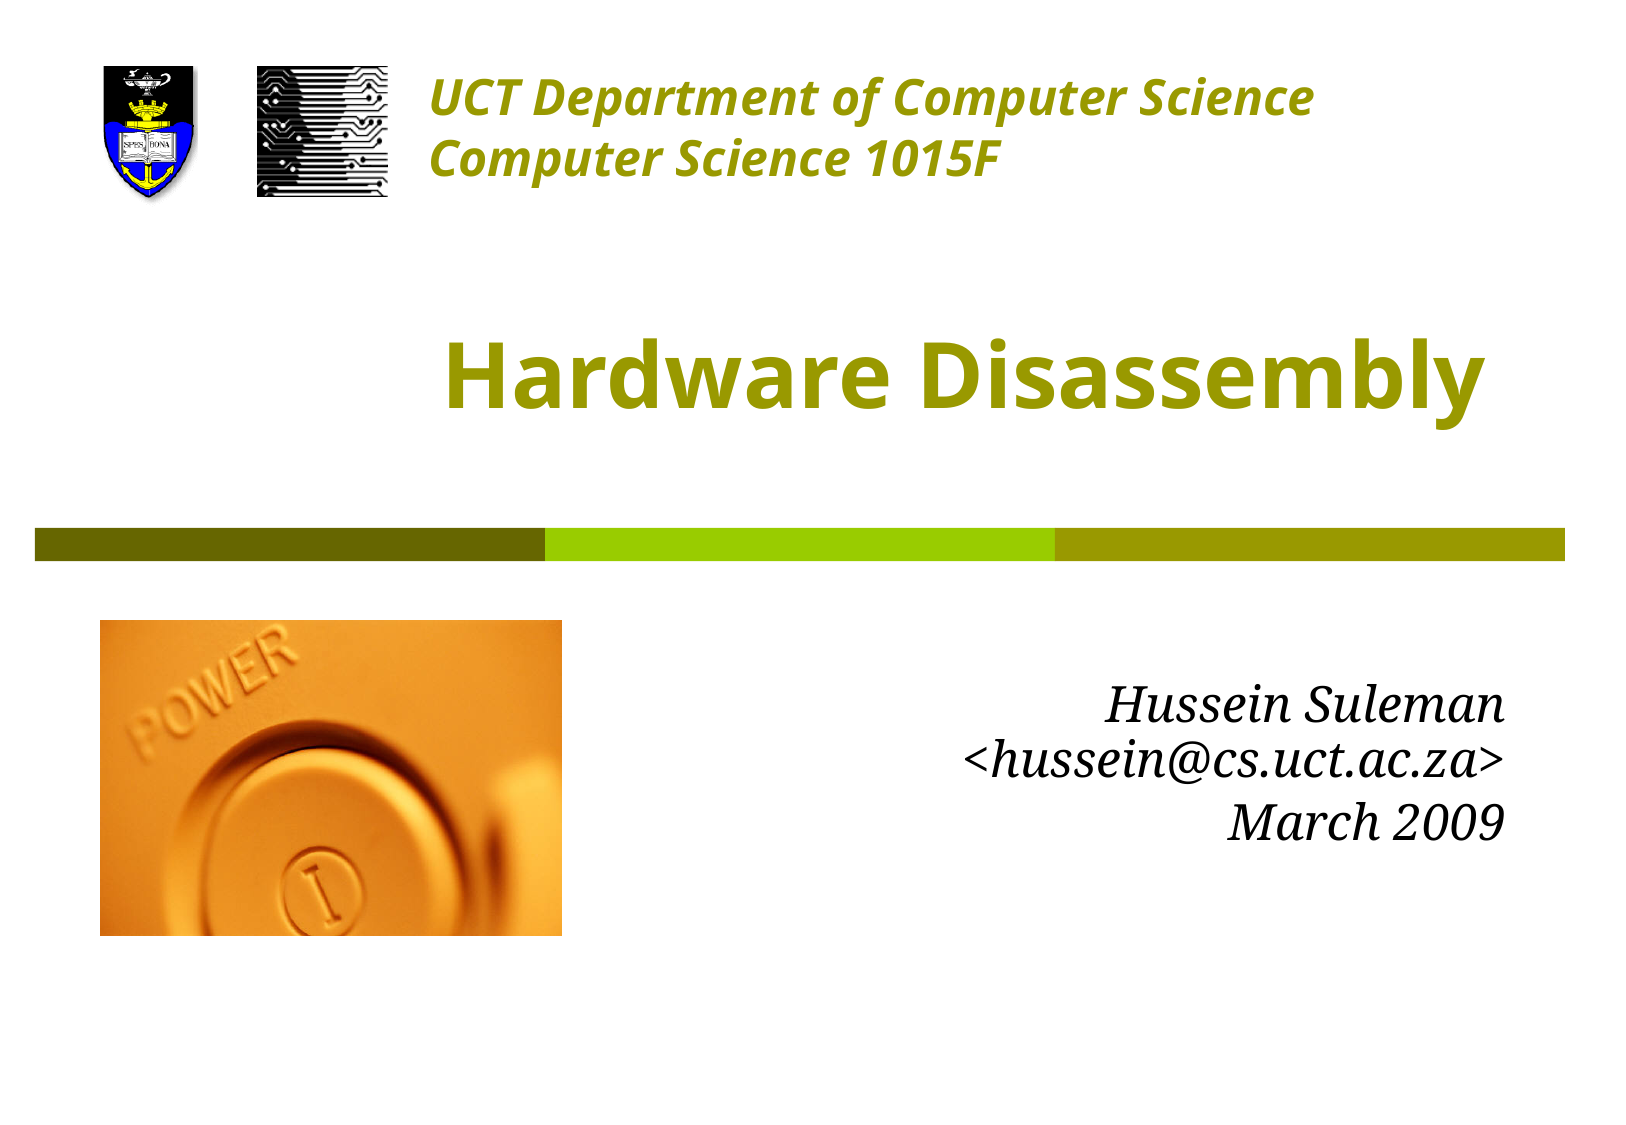

UCT Department of Computer Science
Computer Science 1015F
# Hardware Disassembly
Hussein Suleman <hussein@cs.uct.ac.za>
March 2009